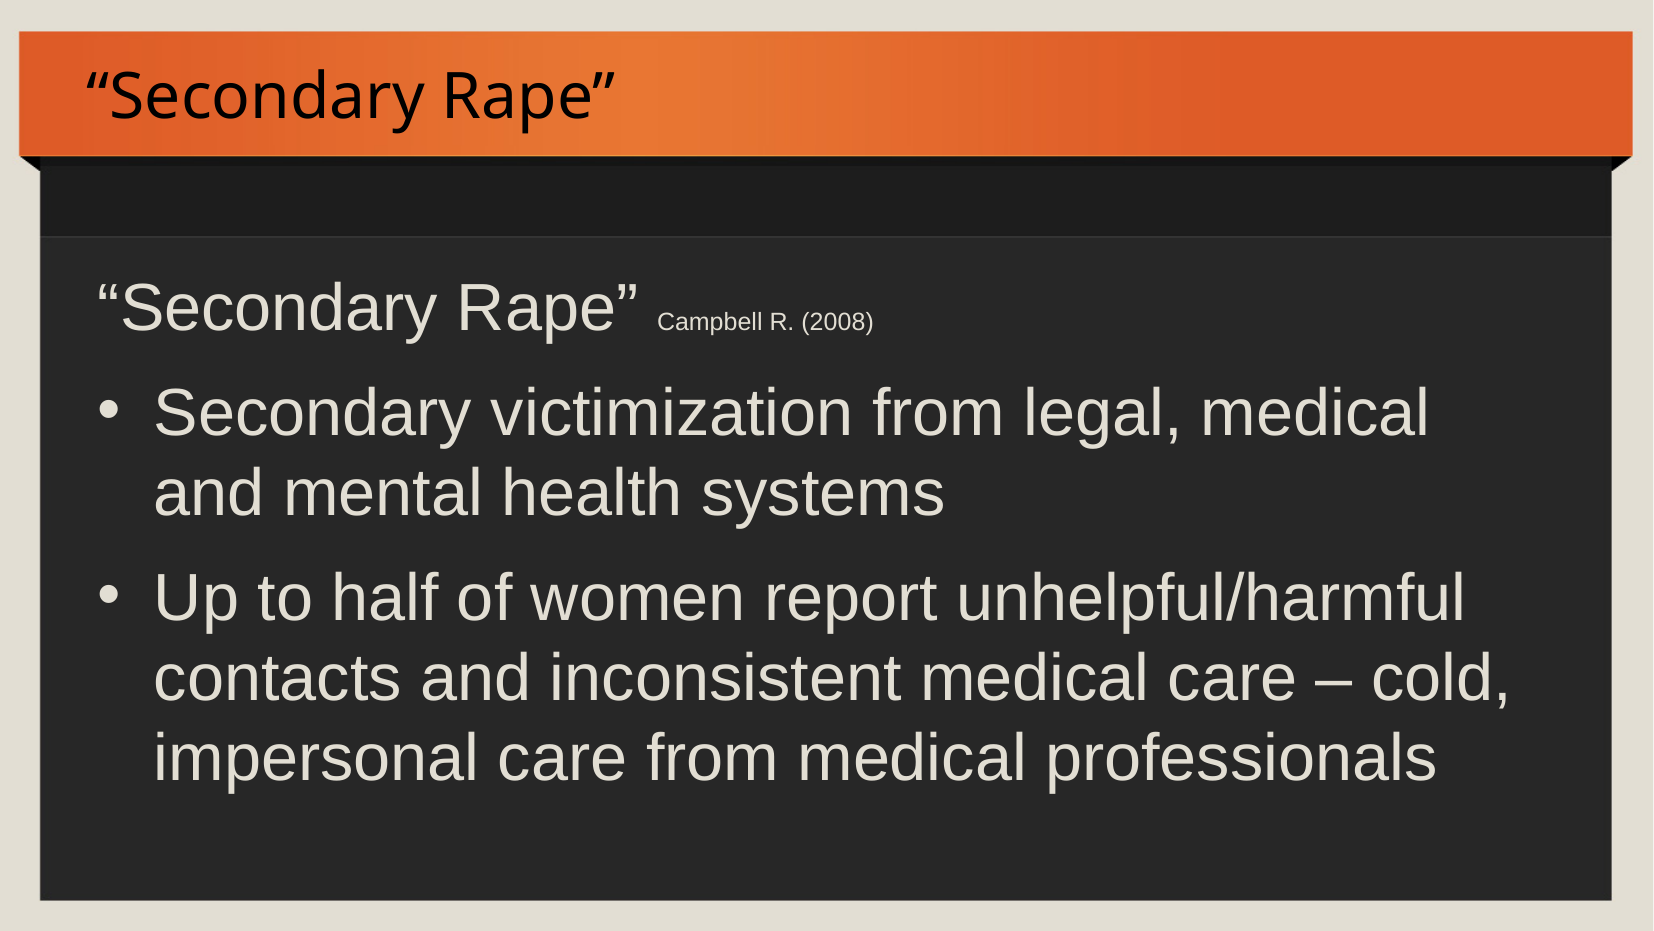

# “Secondary Rape”
“Secondary Rape” Campbell R. (2008)
Secondary victimization from legal, medical and mental health systems
Up to half of women report unhelpful/harmful contacts and inconsistent medical care – cold, impersonal care from medical professionals